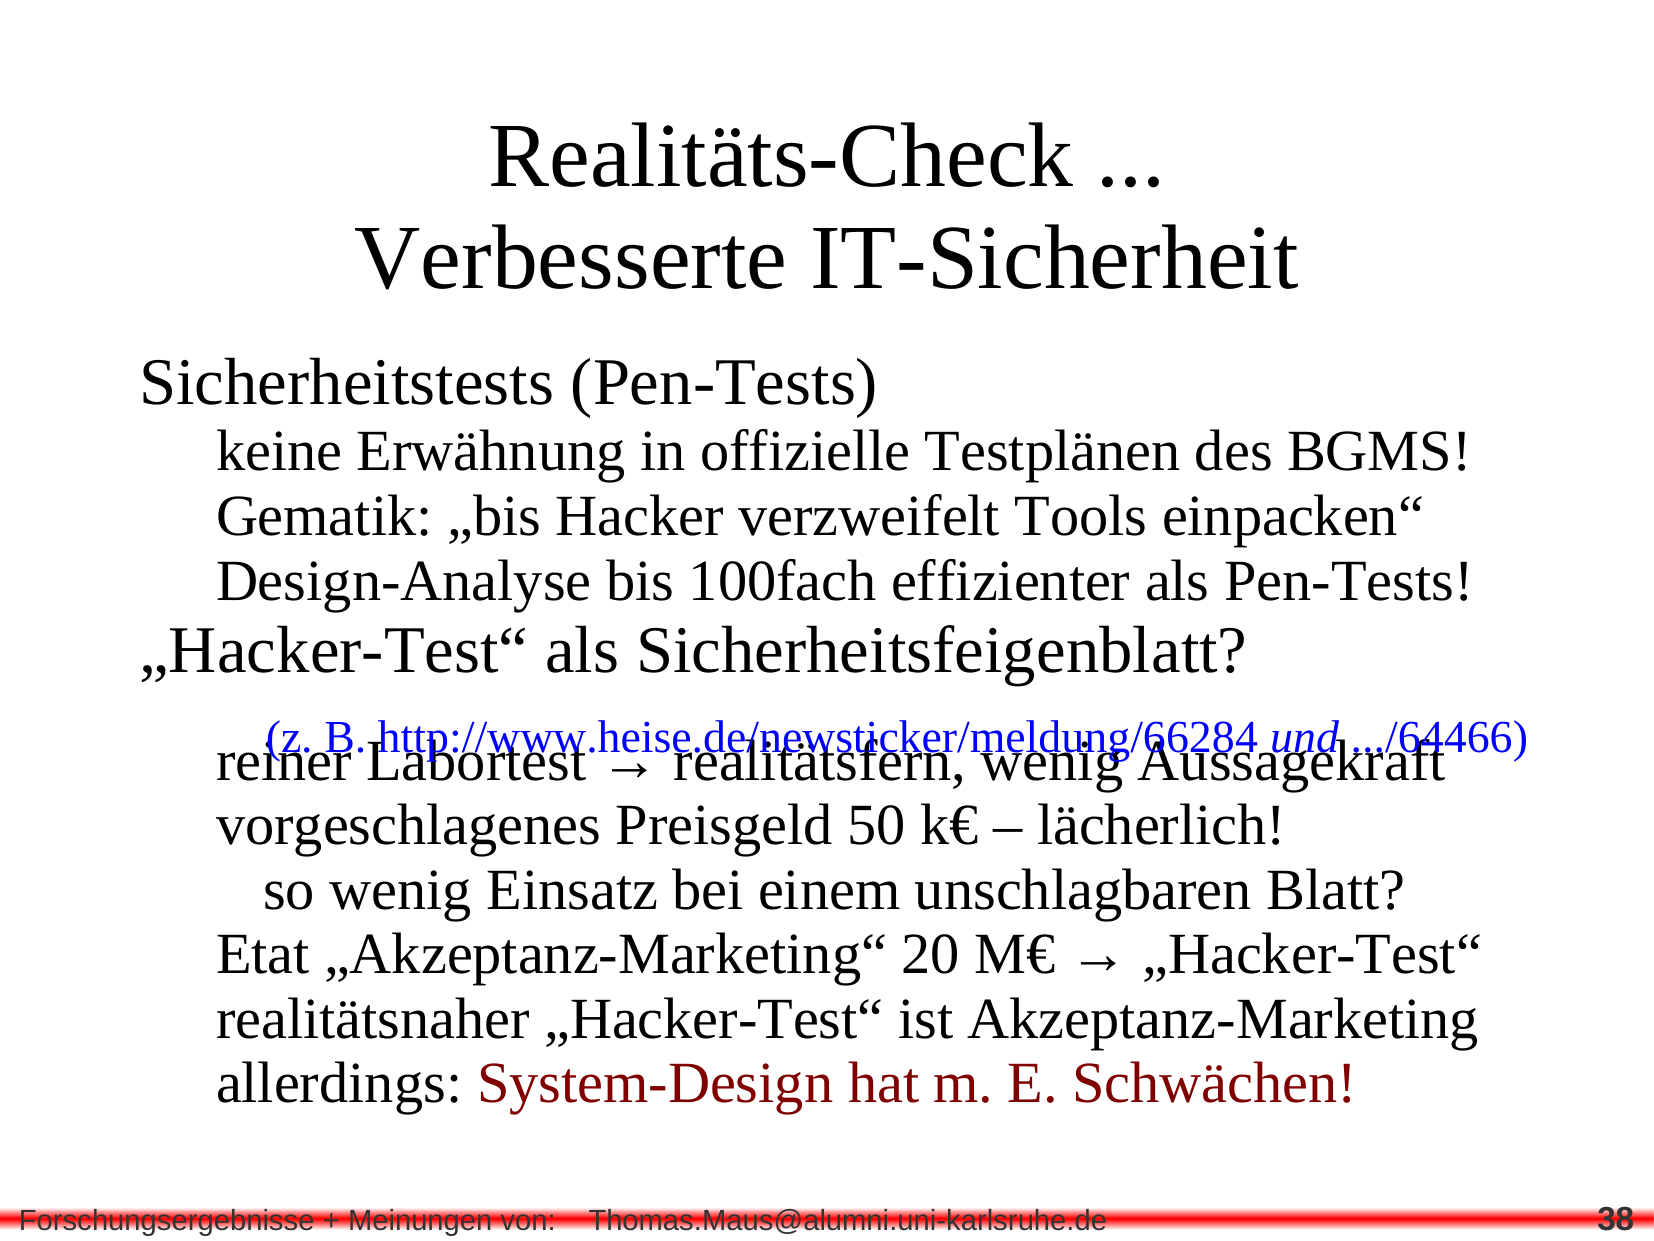

# Realitäts-Check ... Verbesserte IT-Sicherheit
Sicherheitstests (Pen-Tests)
keine Erwähnung in offizielle Testplänen des BGMS!
Gematik: „bis Hacker verzweifelt Tools einpacken“
Design-Analyse bis 100fach effizienter als Pen-Tests!
„Hacker-Test“ als Sicherheitsfeigenblatt?
reiner Labortest → realitätsfern, wenig Aussagekraft
vorgeschlagenes Preisgeld 50 k€ – lächerlich!
so wenig Einsatz bei einem unschlagbaren Blatt?
Etat „Akzeptanz-Marketing“ 20 M€ → „Hacker-Test“
realitätsnaher „Hacker-Test“ ist Akzeptanz-Marketing
allerdings: System-Design hat m. E. Schwächen!
(z. B. http://www.heise.de/newsticker/meldung/66284 und .../64466)